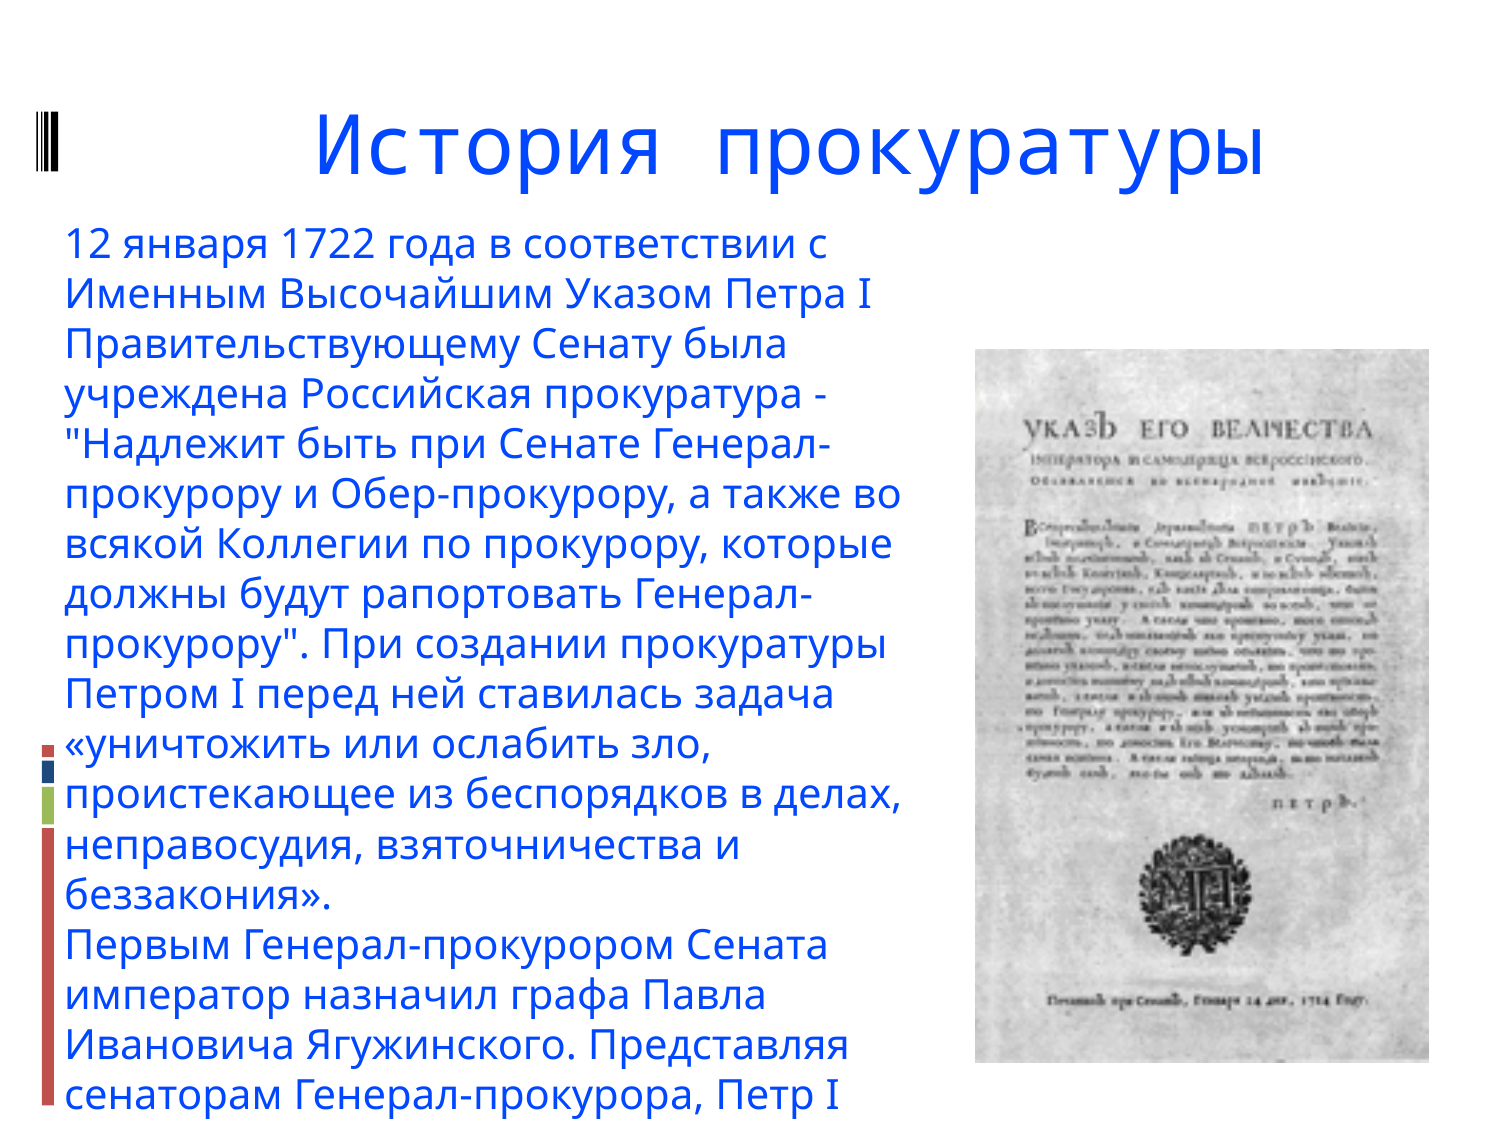

# История прокуратуры
12 января 1722 года в соответствии с Именным Высочайшим Указом Петра I Правительствующему Сенату была учреждена Российская прокуратура - "Надлежит быть при Сенате Генерал-прокурору и Обер-прокурору, а также во всякой Коллегии по прокурору, которые должны будут рапортовать Генерал-прокурору". При создании прокуратуры Петром I перед ней ставилась задача «уничтожить или ослабить зло, проистекающее из беспорядков в делах, неправосудия, взяточничества и беззакония».
Первым Генерал-прокурором Сената император назначил графа Павла Ивановича Ягужинского. Представляя сенаторам Генерал-прокурора, Петр I сказал: "Вот око мое, коим я буду все видеть".